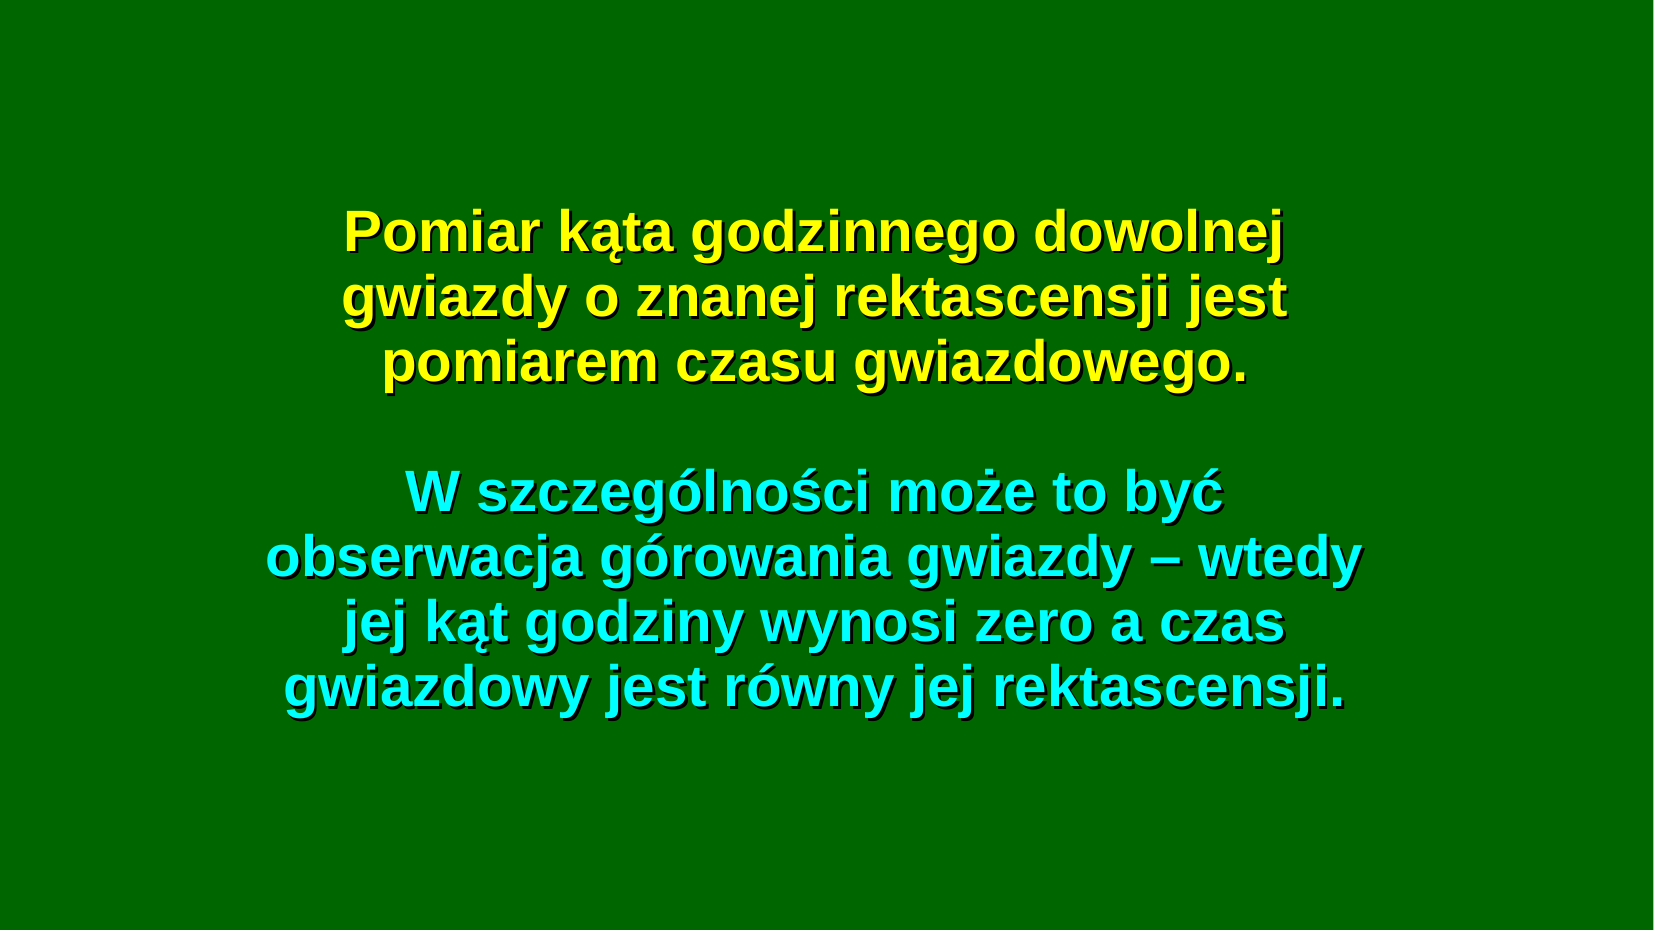

# Pomiar kąta godzinnego dowolnej gwiazdy o znanej rektascensji jest pomiarem czasu gwiazdowego. W szczególności może to być obserwacja górowania gwiazdy – wtedy jej kąt godziny wynosi zero a czas gwiazdowy jest równy jej rektascensji.